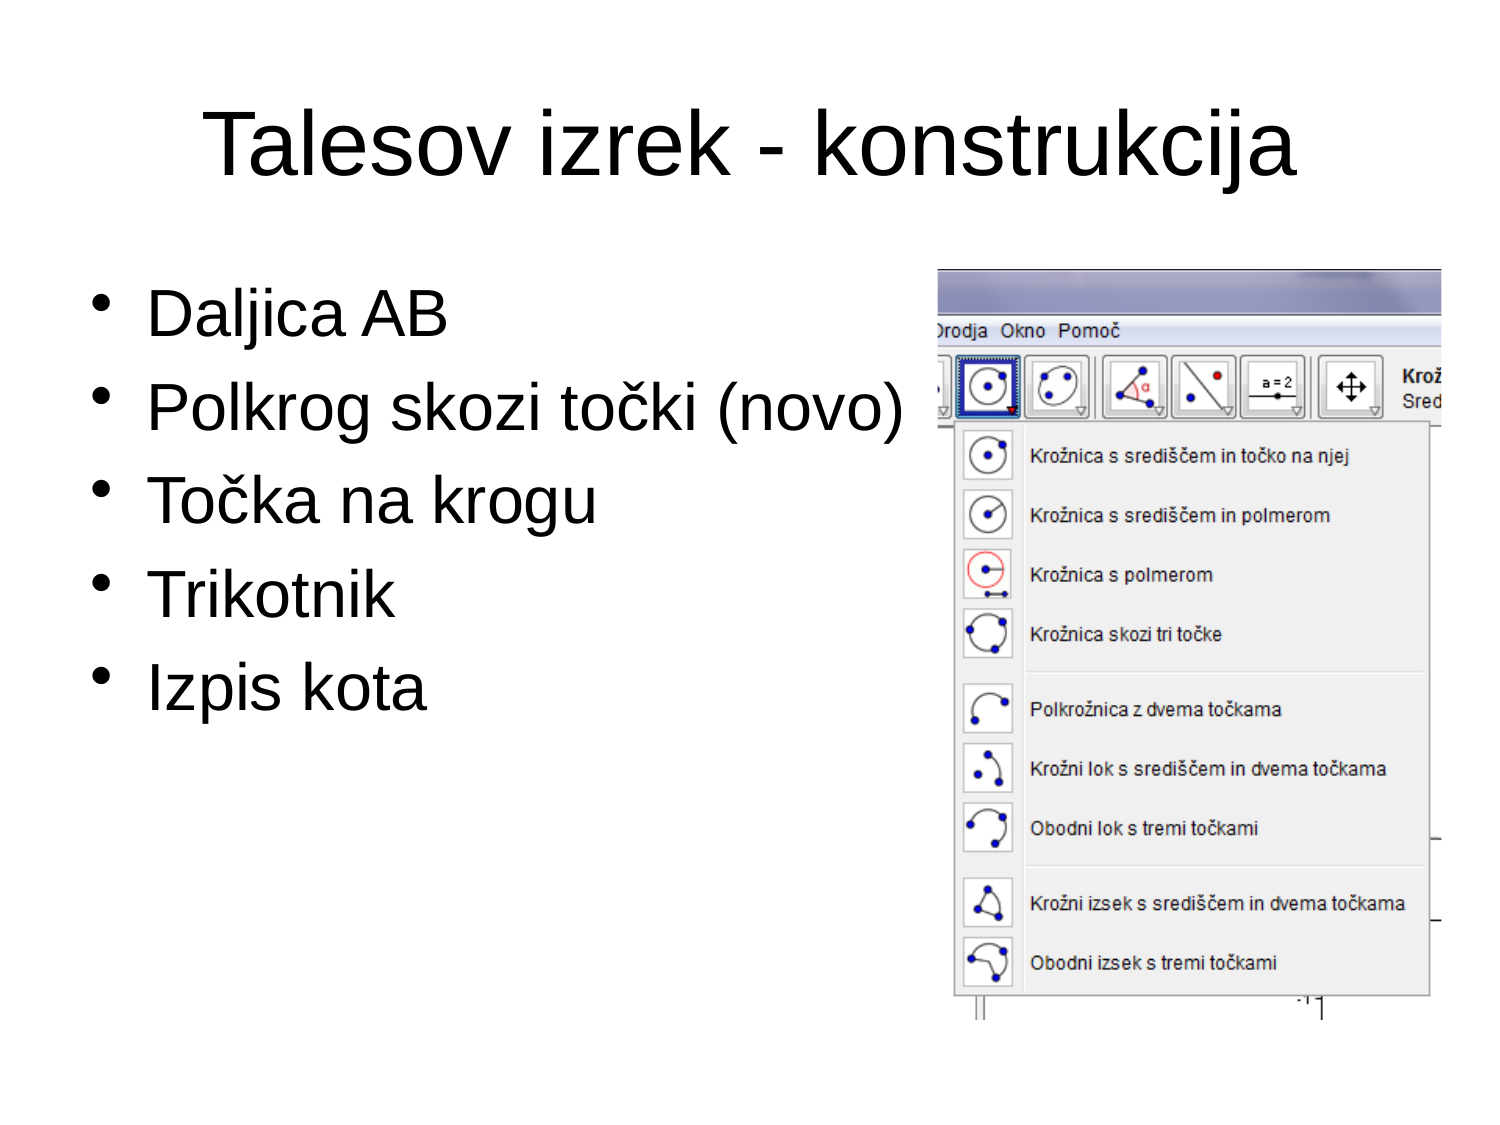

# Talesov izrek - konstrukcija
Daljica AB
Polkrog skozi točki (novo)
Točka na krogu
Trikotnik
Izpis kota